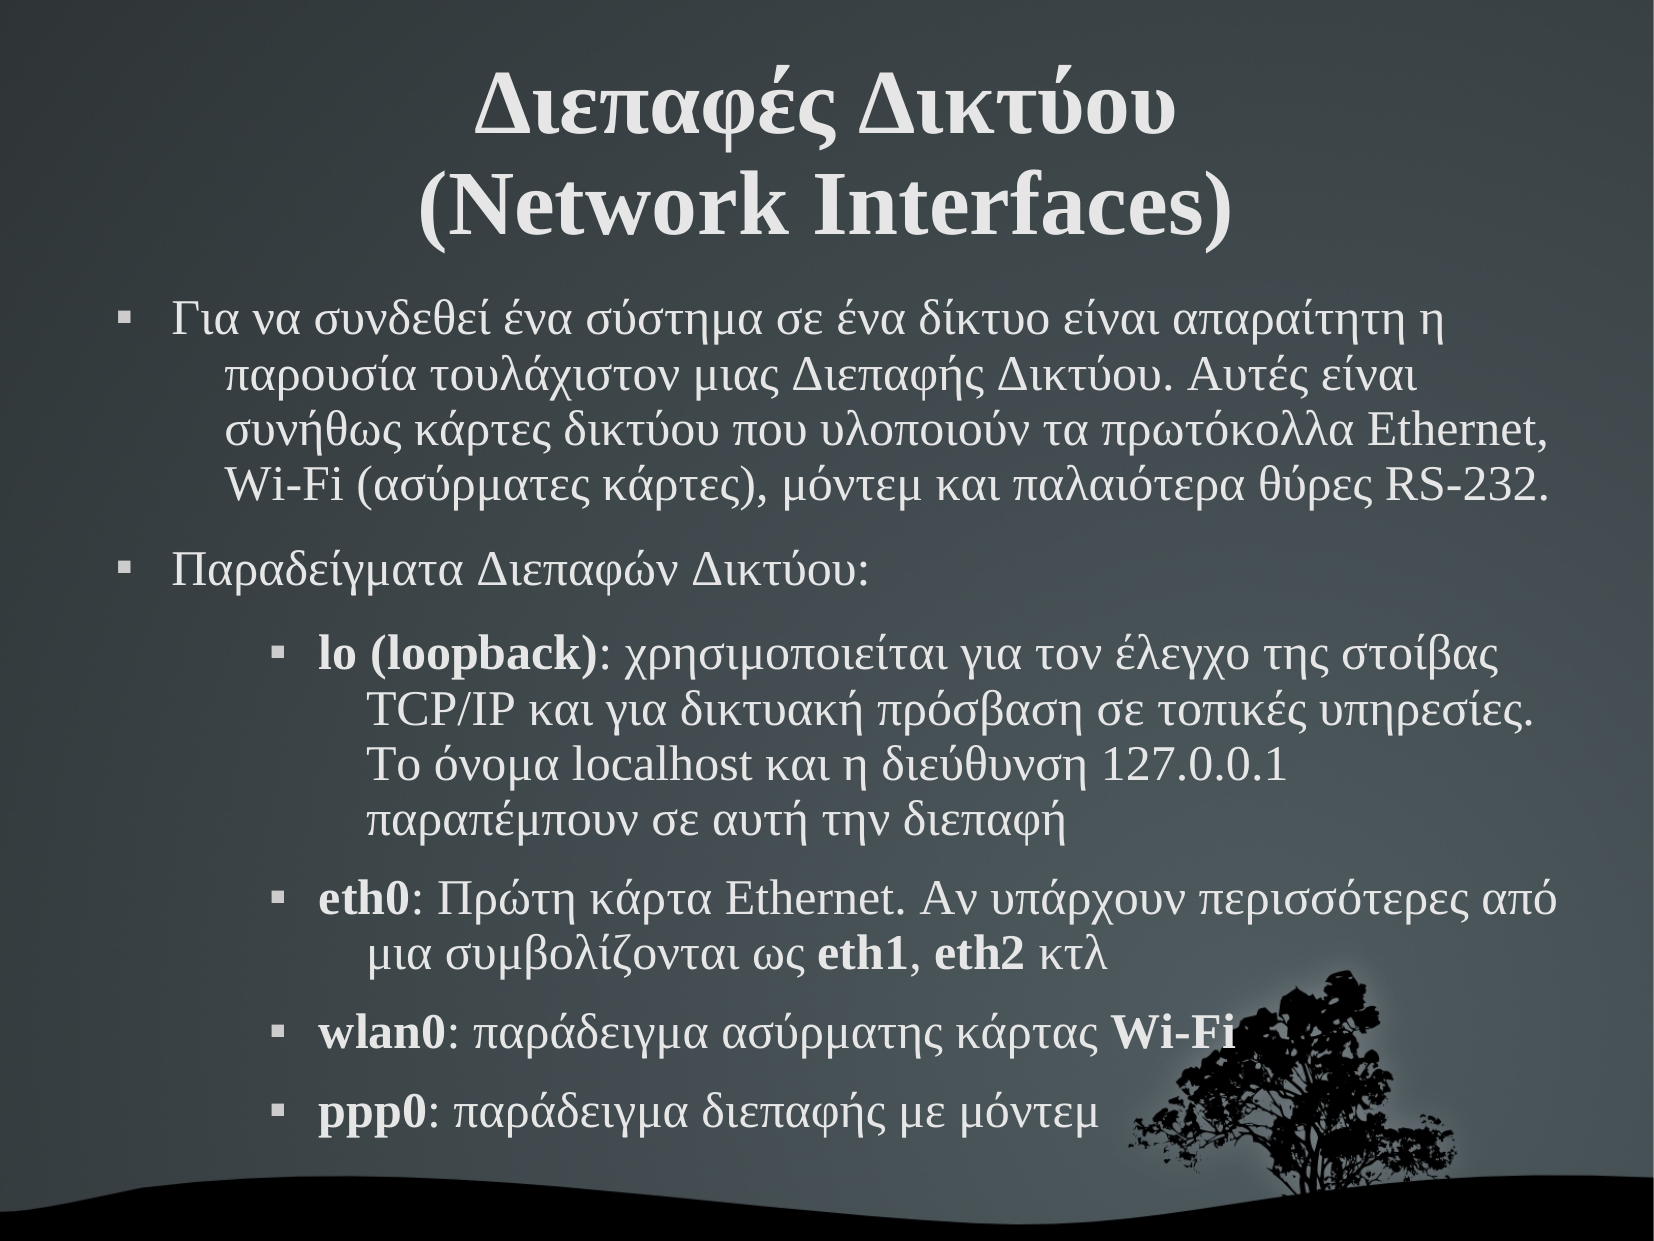

# Διεπαφές Δικτύου (Network Interfaces)
Για να συνδεθεί ένα σύστημα σε ένα δίκτυο είναι απαραίτητη η παρουσία τουλάχιστον μιας Διεπαφής Δικτύου. Αυτές είναι συνήθως κάρτες δικτύου που υλοποιούν τα πρωτόκολλα Ethernet, Wi-Fi (ασύρματες κάρτες), μόντεμ και παλαιότερα θύρες RS-232.
Παραδείγματα Διεπαφών Δικτύου:
lo (loopback): χρησιμοποιείται για τον έλεγχο της στοίβας TCP/IP και για δικτυακή πρόσβαση σε τοπικές υπηρεσίες. Το όνομα localhost και η διεύθυνση 127.0.0.1 παραπέμπουν σε αυτή την διεπαφή
eth0: Πρώτη κάρτα Ethernet. Αν υπάρχουν περισσότερες από μια συμβολίζονται ως eth1, eth2 κτλ
wlan0: παράδειγμα ασύρματης κάρτας Wi-Fi
ppp0: παράδειγμα διεπαφής με μόντεμ